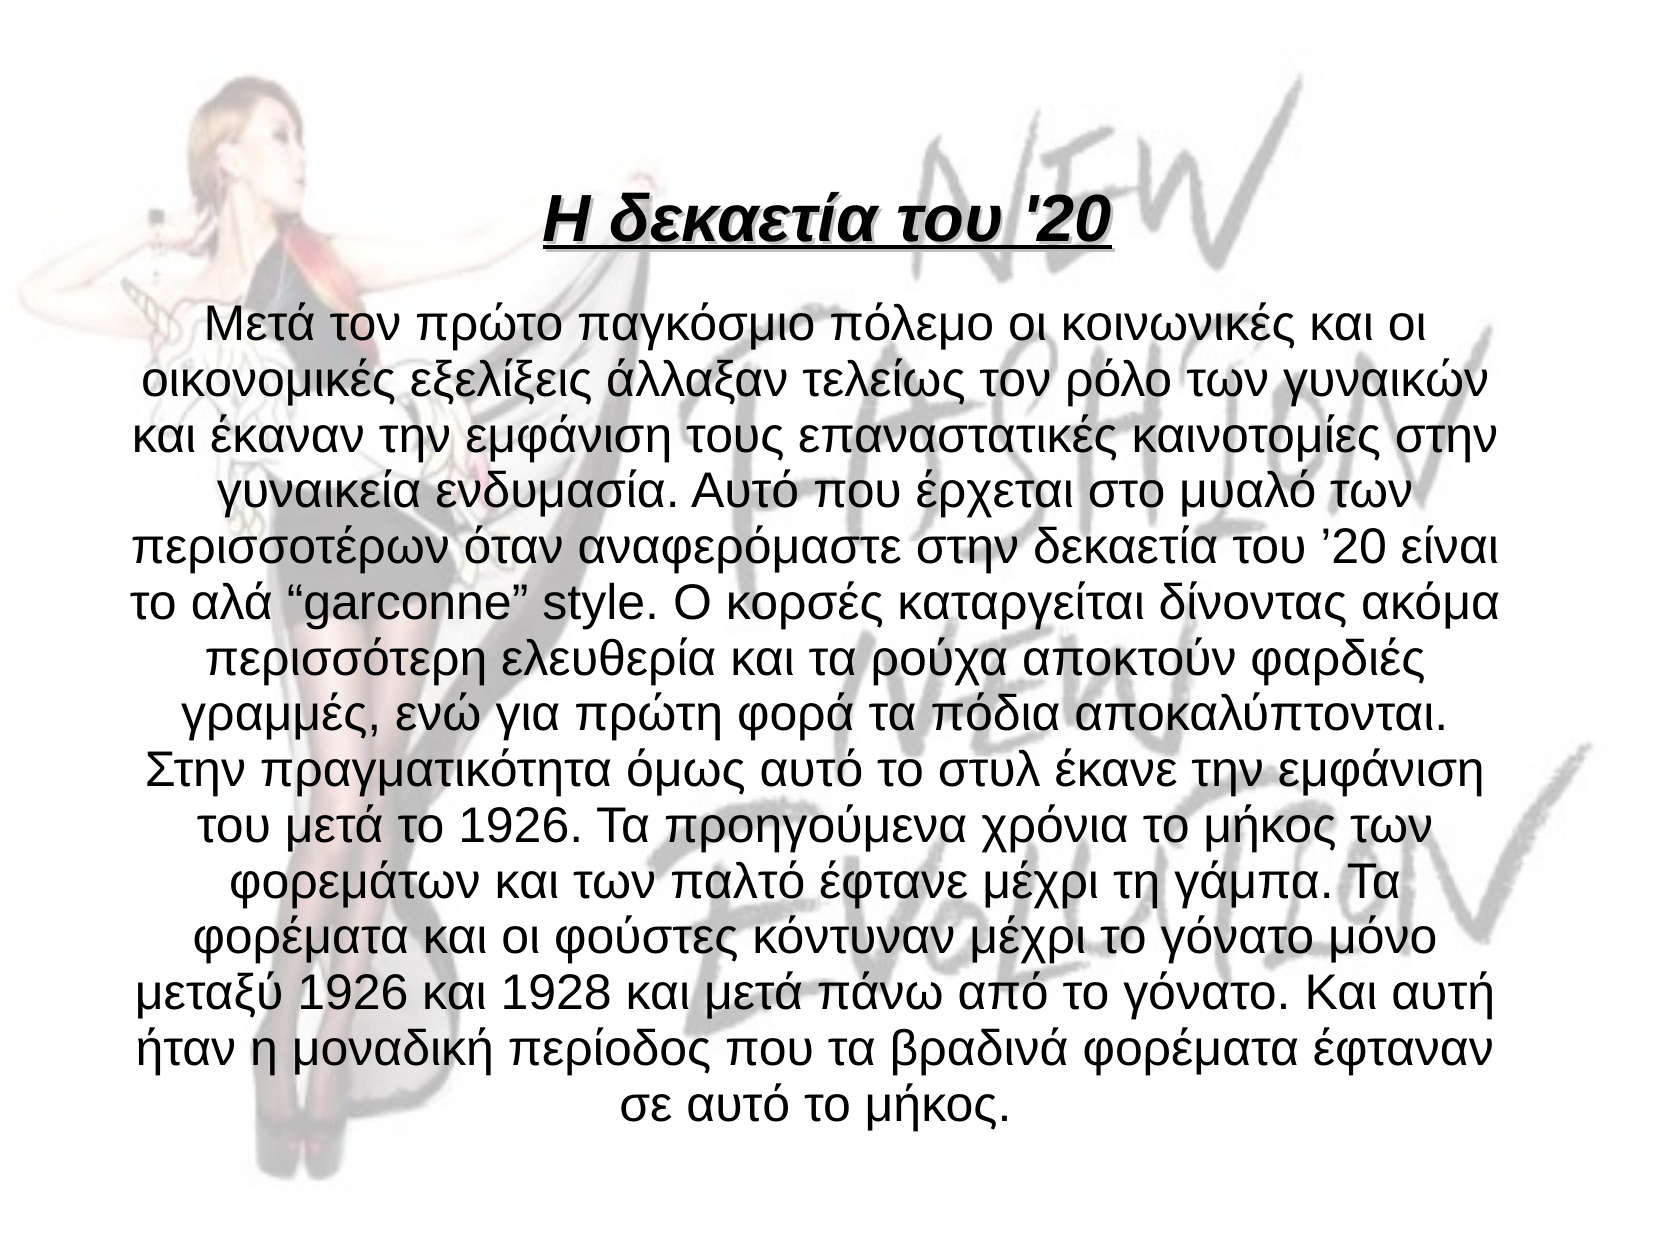

# Η δεκαετία του '20
Μετά τον πρώτο παγκόσμιο πόλεμο οι κοινωνικές και οι οικονομικές εξελίξεις άλλαξαν τελείως τον ρόλο των γυναικών και έκαναν την εμφάνιση τους επαναστατικές καινοτομίες στην γυναικεία ενδυμασία. Αυτό που έρχεται στο μυαλό των περισσοτέρων όταν αναφερόμαστε στην δεκαετία του ’20 είναι το αλά “garconne” style. Ο κορσές καταργείται δίνοντας ακόμα περισσότερη ελευθερία και τα ρούχα αποκτούν φαρδιές γραμμές, ενώ για πρώτη φορά τα πόδια αποκαλύπτονται. Στην πραγματικότητα όμως αυτό το στυλ έκανε την εμφάνιση του μετά το 1926. Τα προηγούμενα χρόνια το μήκος των φορεμάτων και των παλτό έφτανε μέχρι τη γάμπα. Τα φορέματα και οι φούστες κόντυναν μέχρι το γόνατο μόνο μεταξύ 1926 και 1928 και μετά πάνω από το γόνατο. Και αυτή ήταν η μοναδική περίοδος που τα βραδινά φορέματα έφταναν σε αυτό το μήκος.